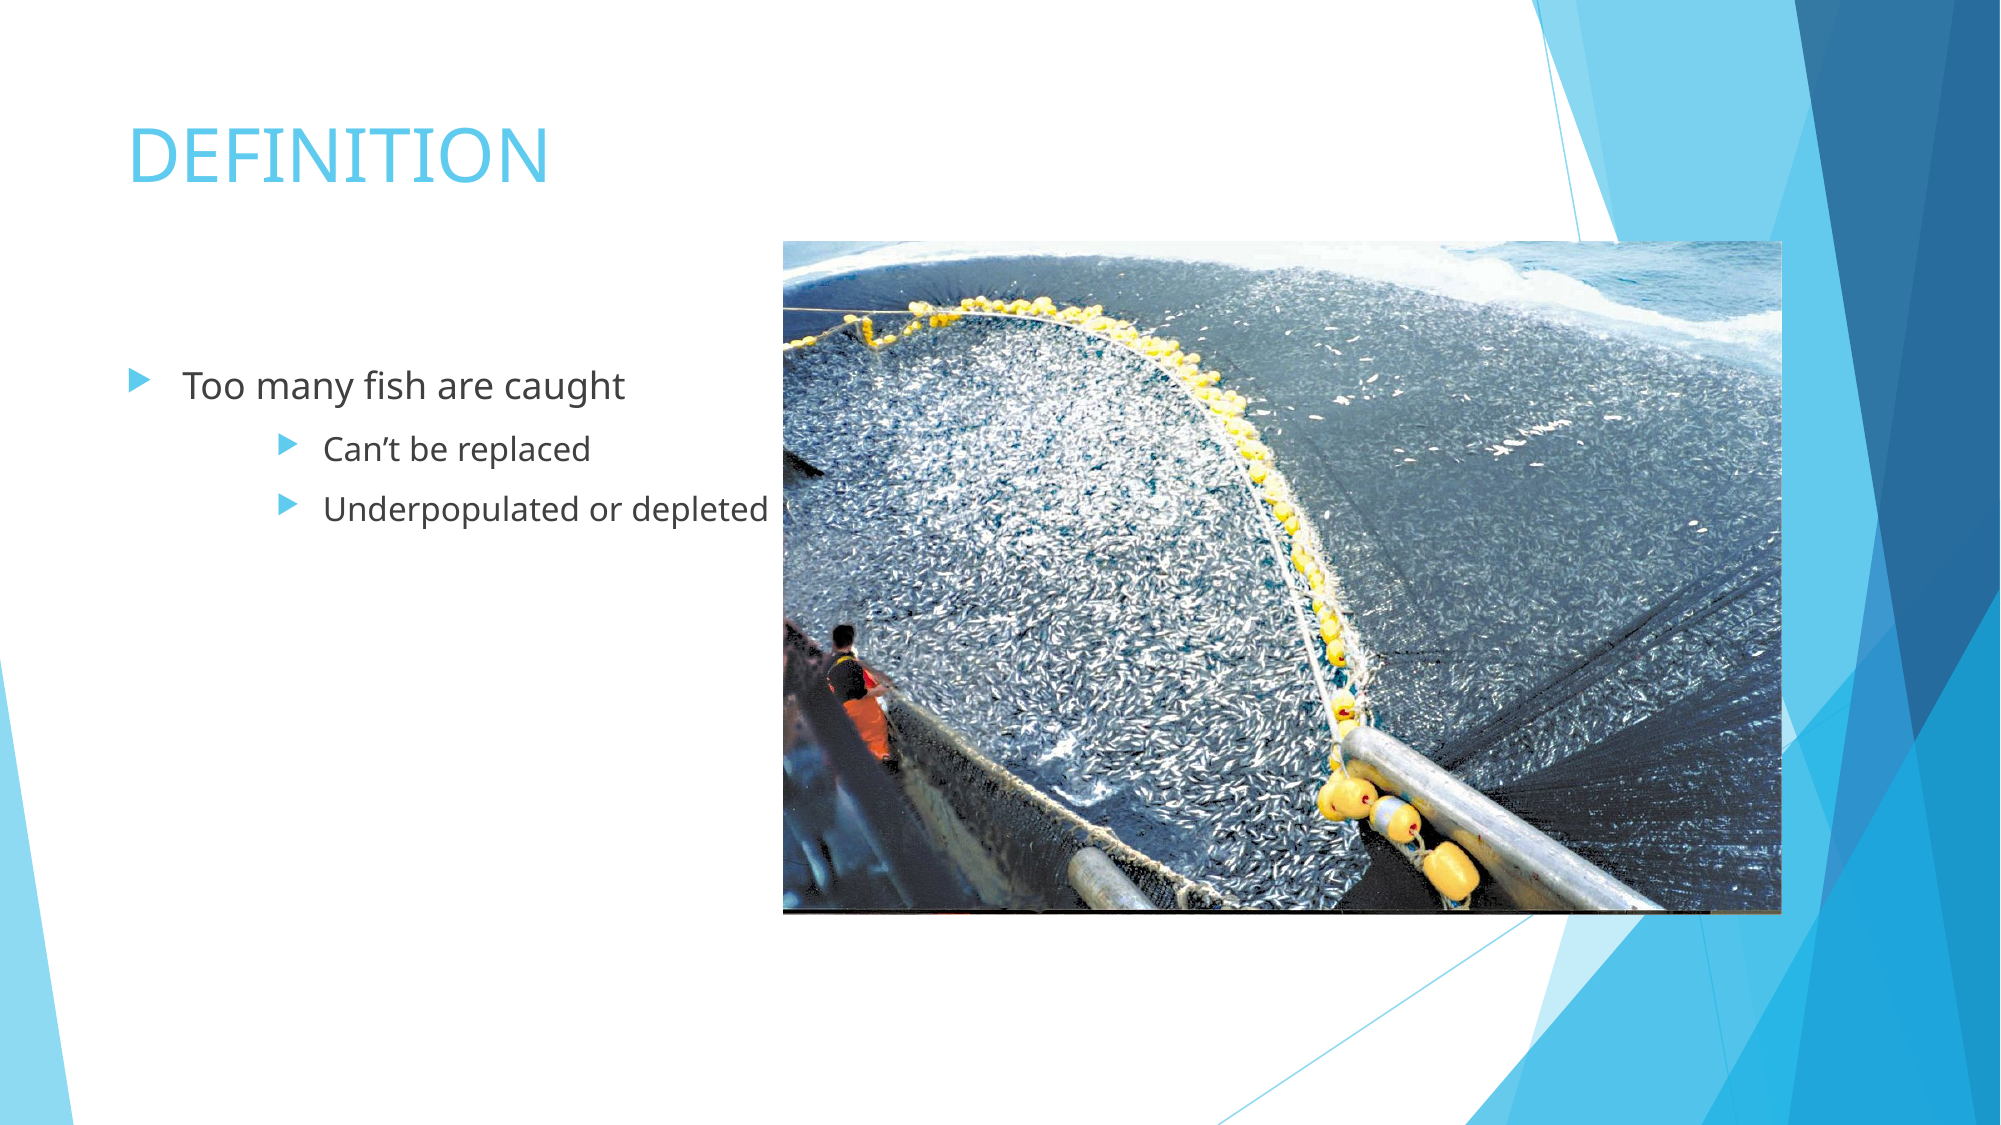

# DEFINITION
Too many fish are caught
Can’t be replaced
Underpopulated or depleted